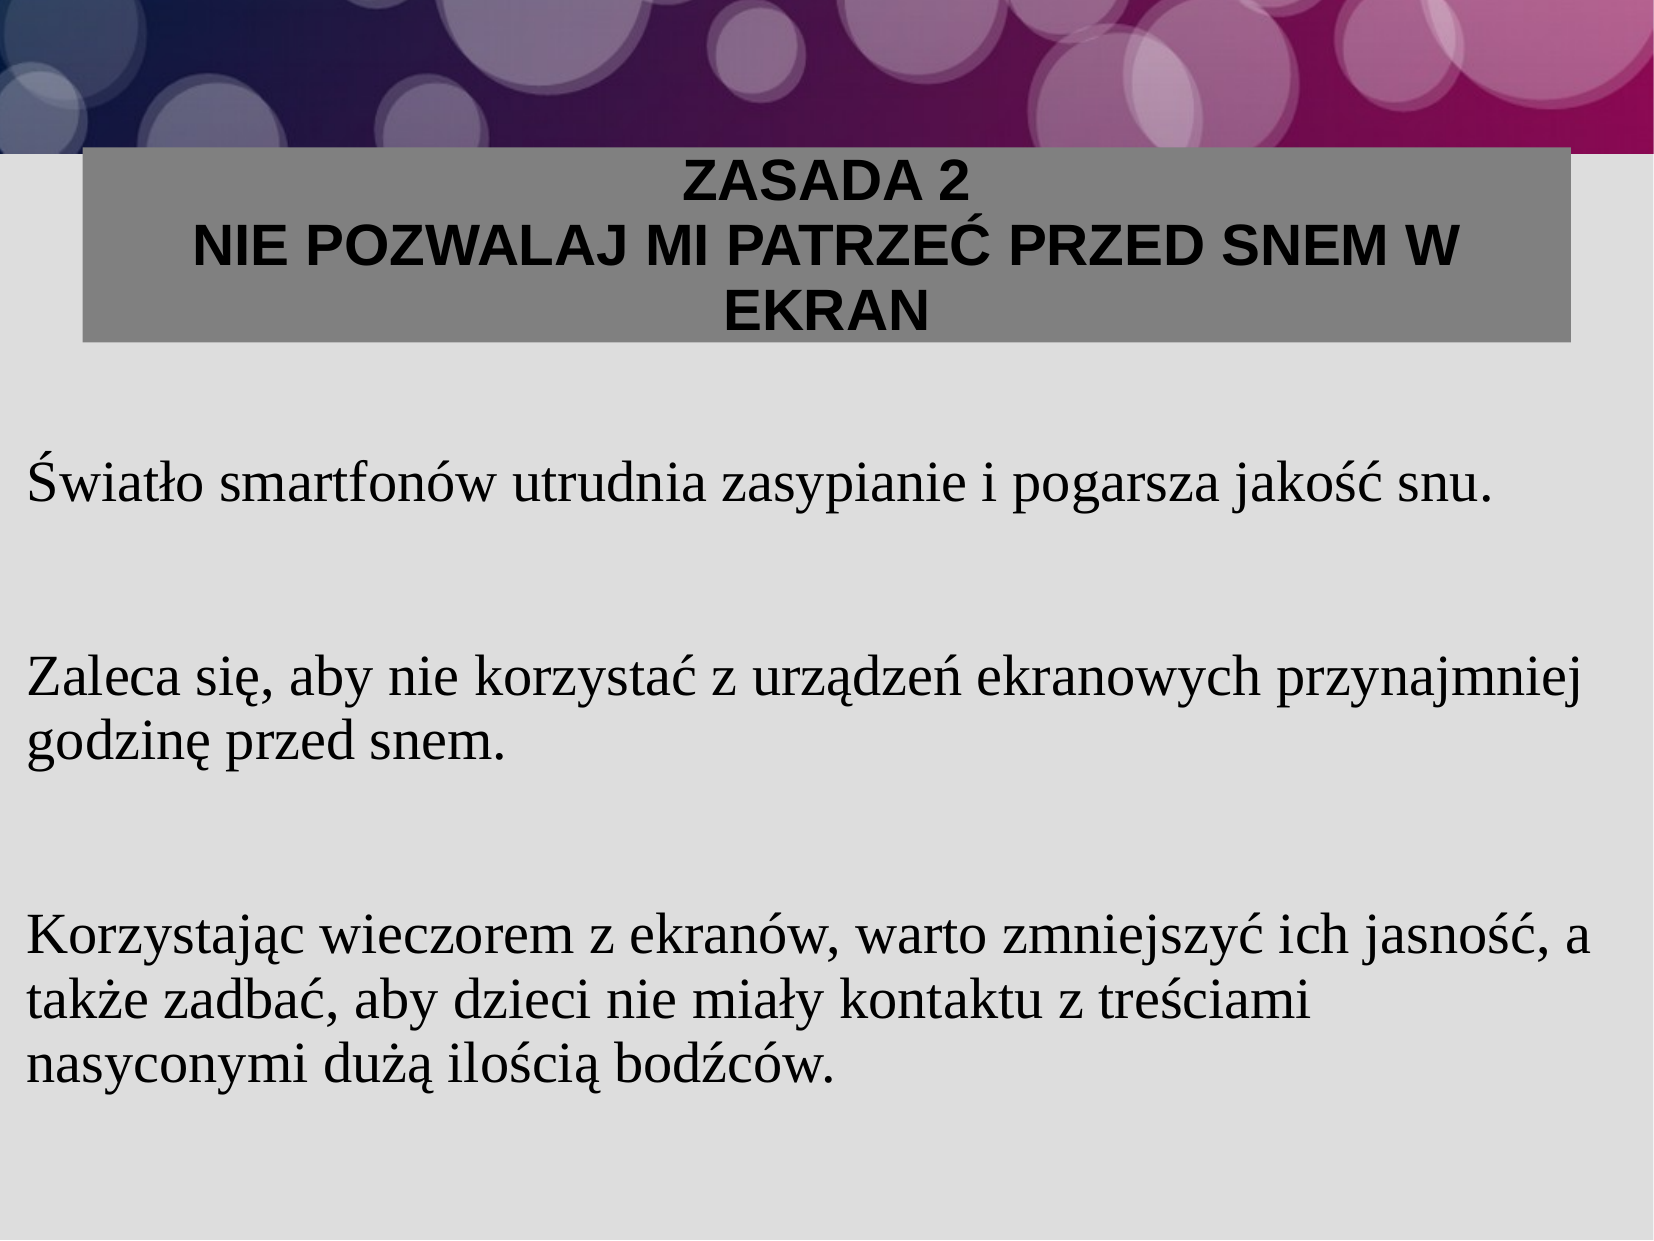

# ZASADA 2 NIE POZWALAJ MI PATRZEĆ PRZED SNEM W EKRAN
Światło smartfonów utrudnia zasypianie i pogarsza jakość snu.
Zaleca się, aby nie korzystać z urządzeń ekranowych przynajmniej godzinę przed snem.
Korzystając wieczorem z ekranów, warto zmniejszyć ich jasność, a także zadbać, aby dzieci nie miały kontaktu z treściami nasyconymi dużą ilością bodźców.